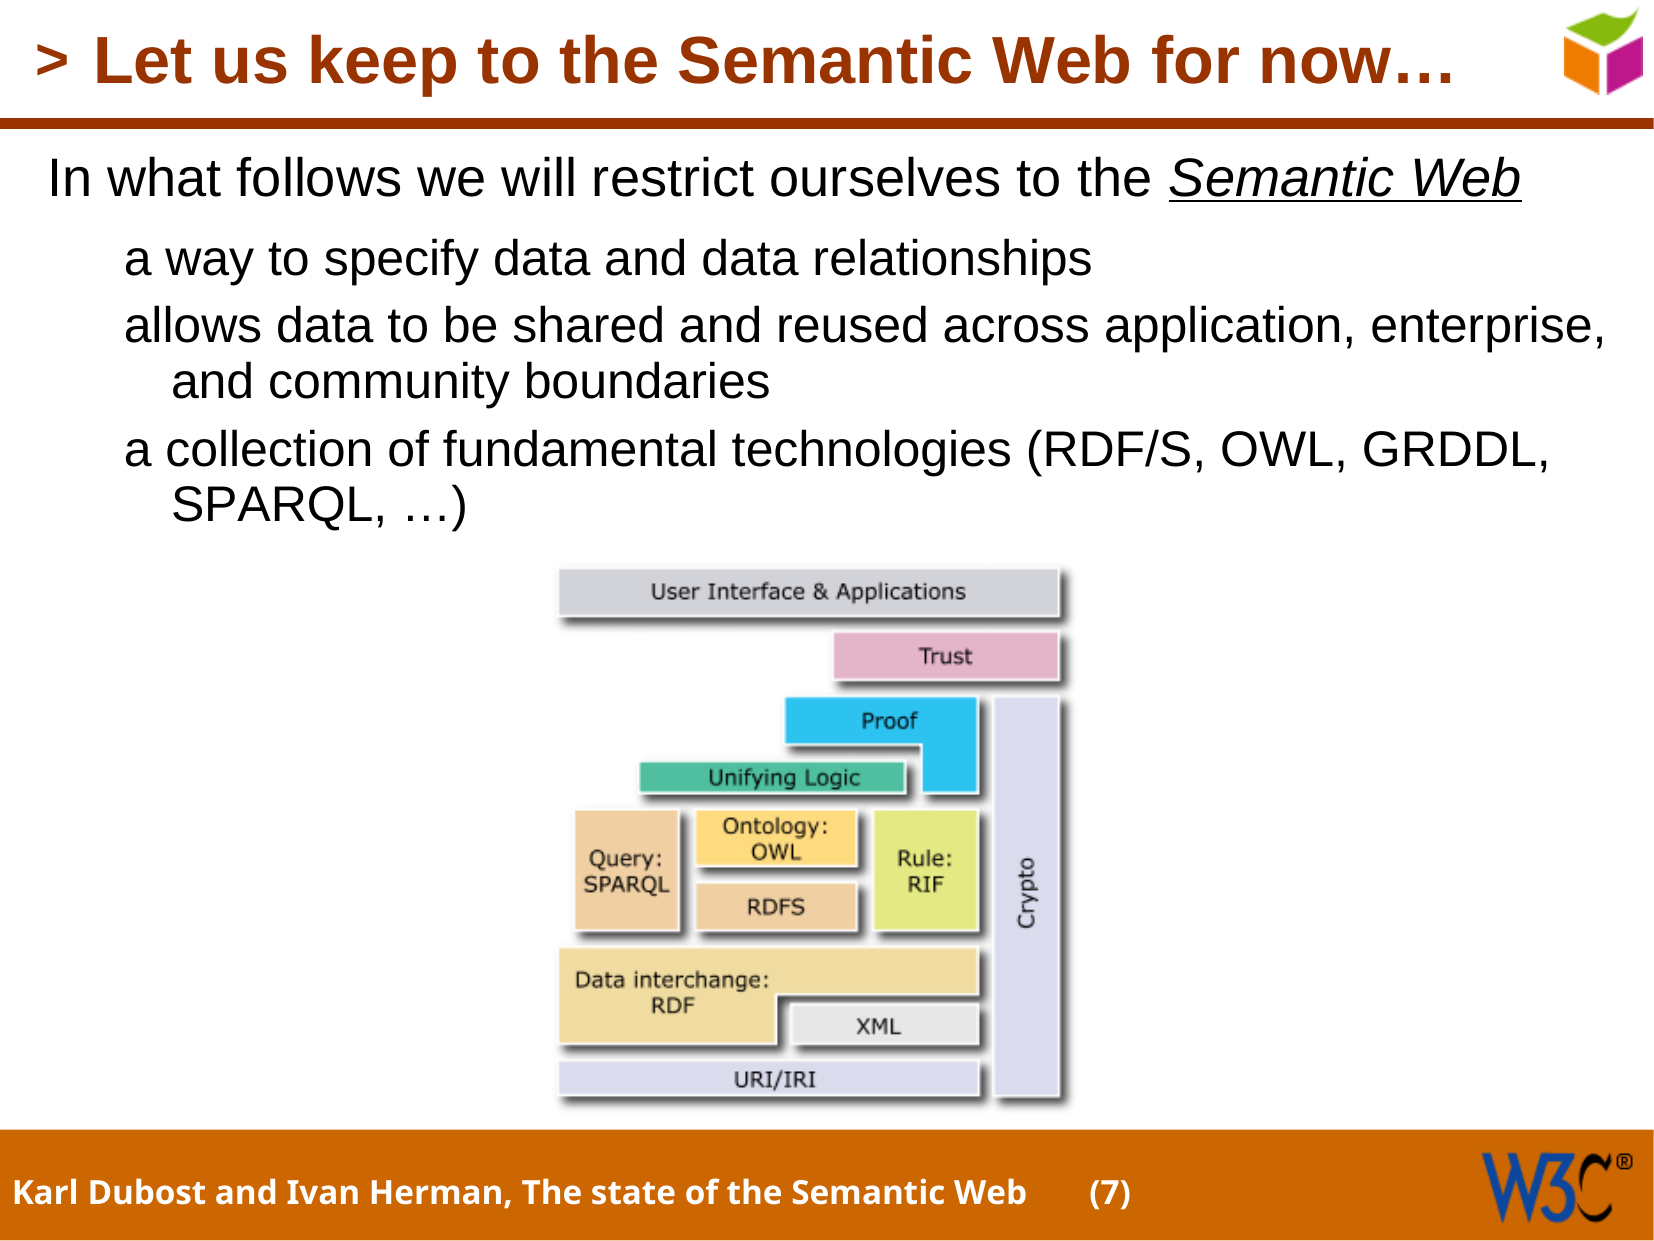

# Let us keep to the Semantic Web for now…
In what follows we will restrict ourselves to the Semantic Web
a way to specify data and data relationships
allows data to be shared and reused across application, enterprise, and community boundaries
a collection of fundamental technologies (RDF/S, OWL, GRDDL, SPARQL, …)